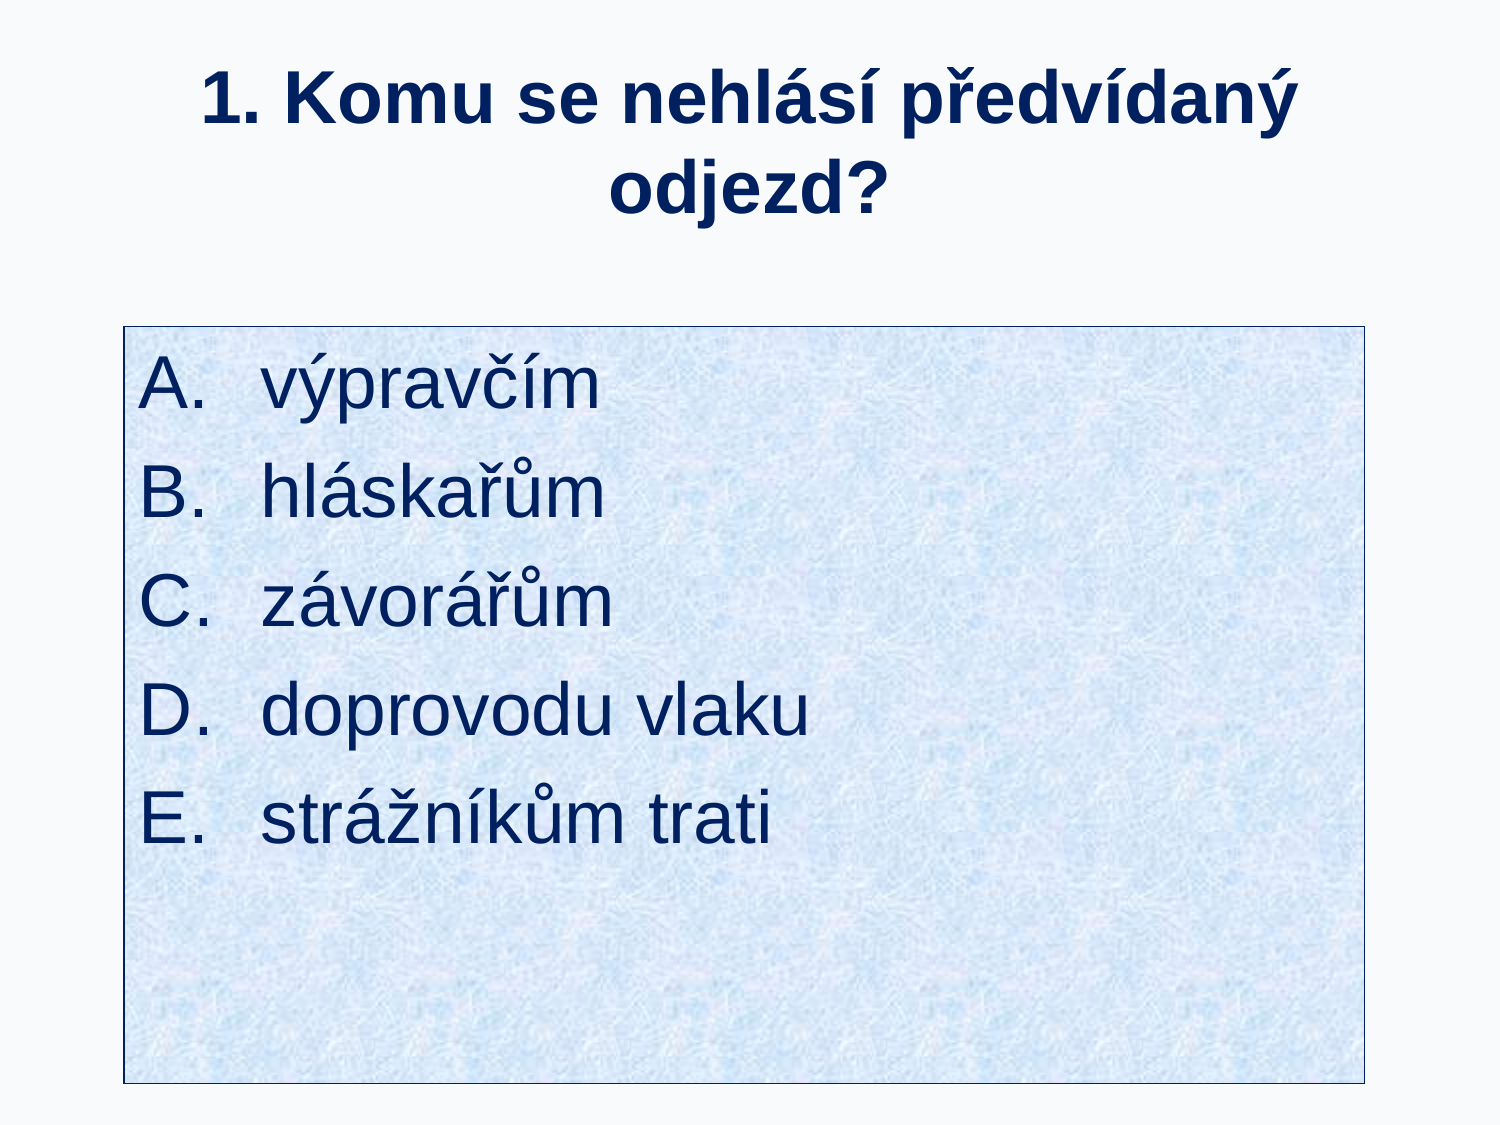

# 1. Komu se nehlásí předvídaný odjezd?
výpravčím
hláskařům
závorářům
doprovodu vlaku
strážníkům trati